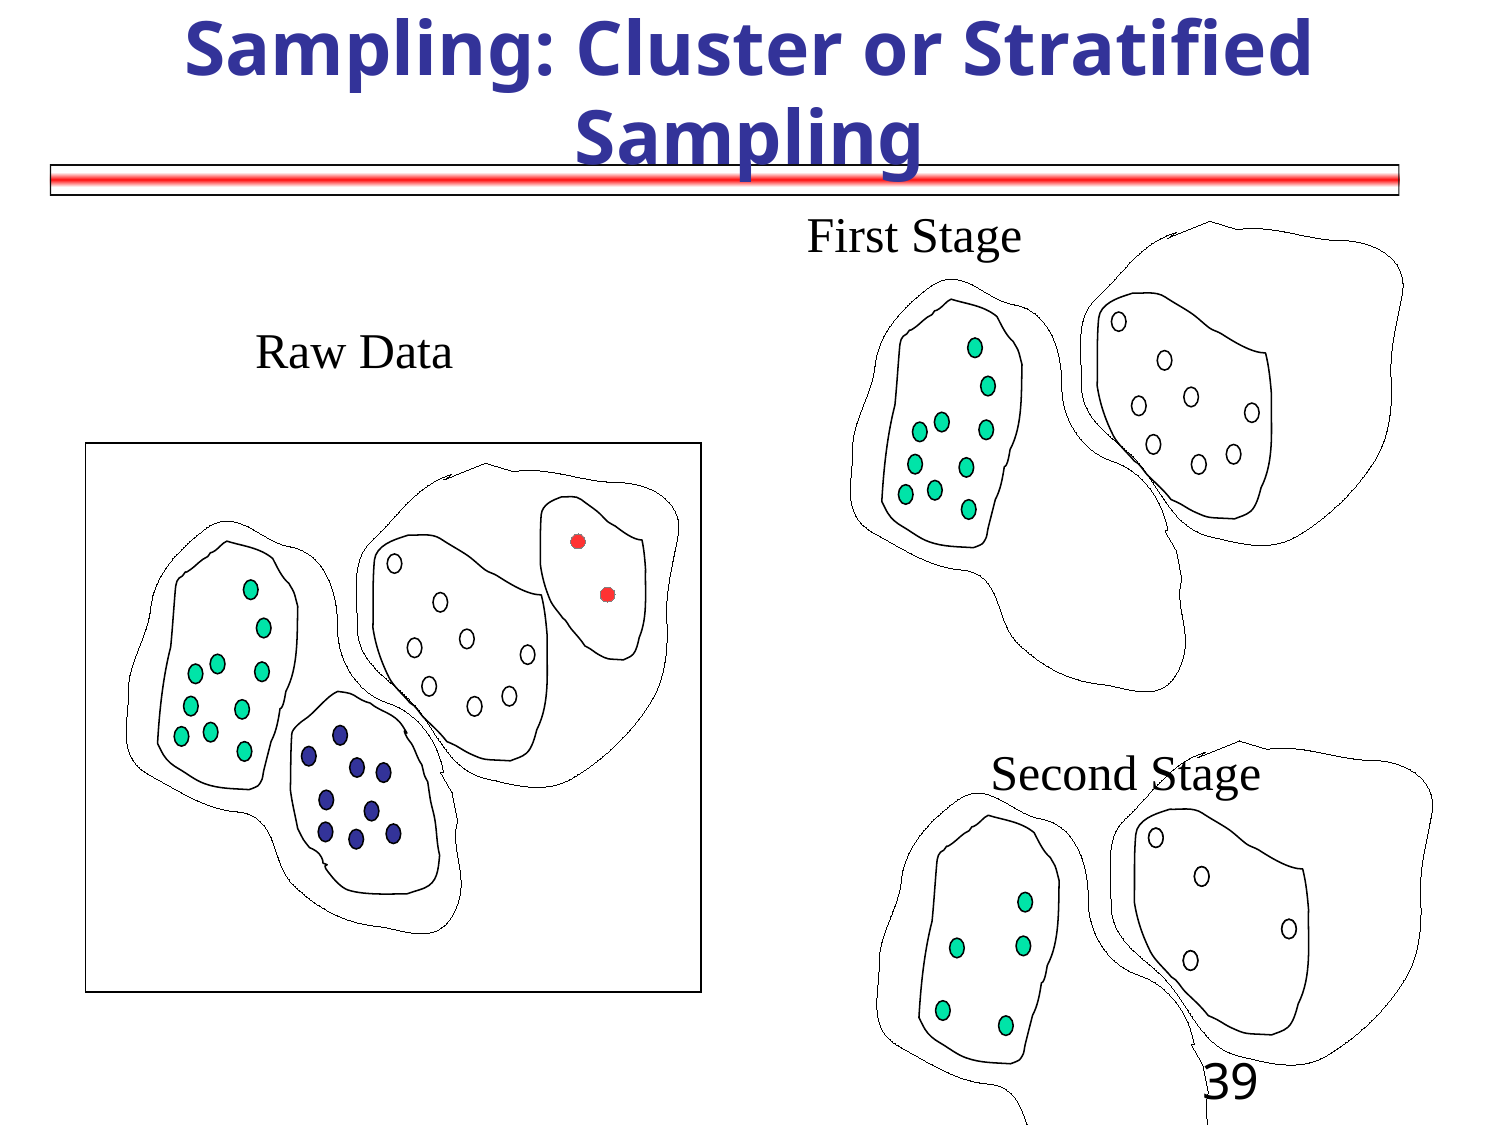

# Sampling: Cluster or Stratified Sampling
First Stage
Raw Data
Second Stage